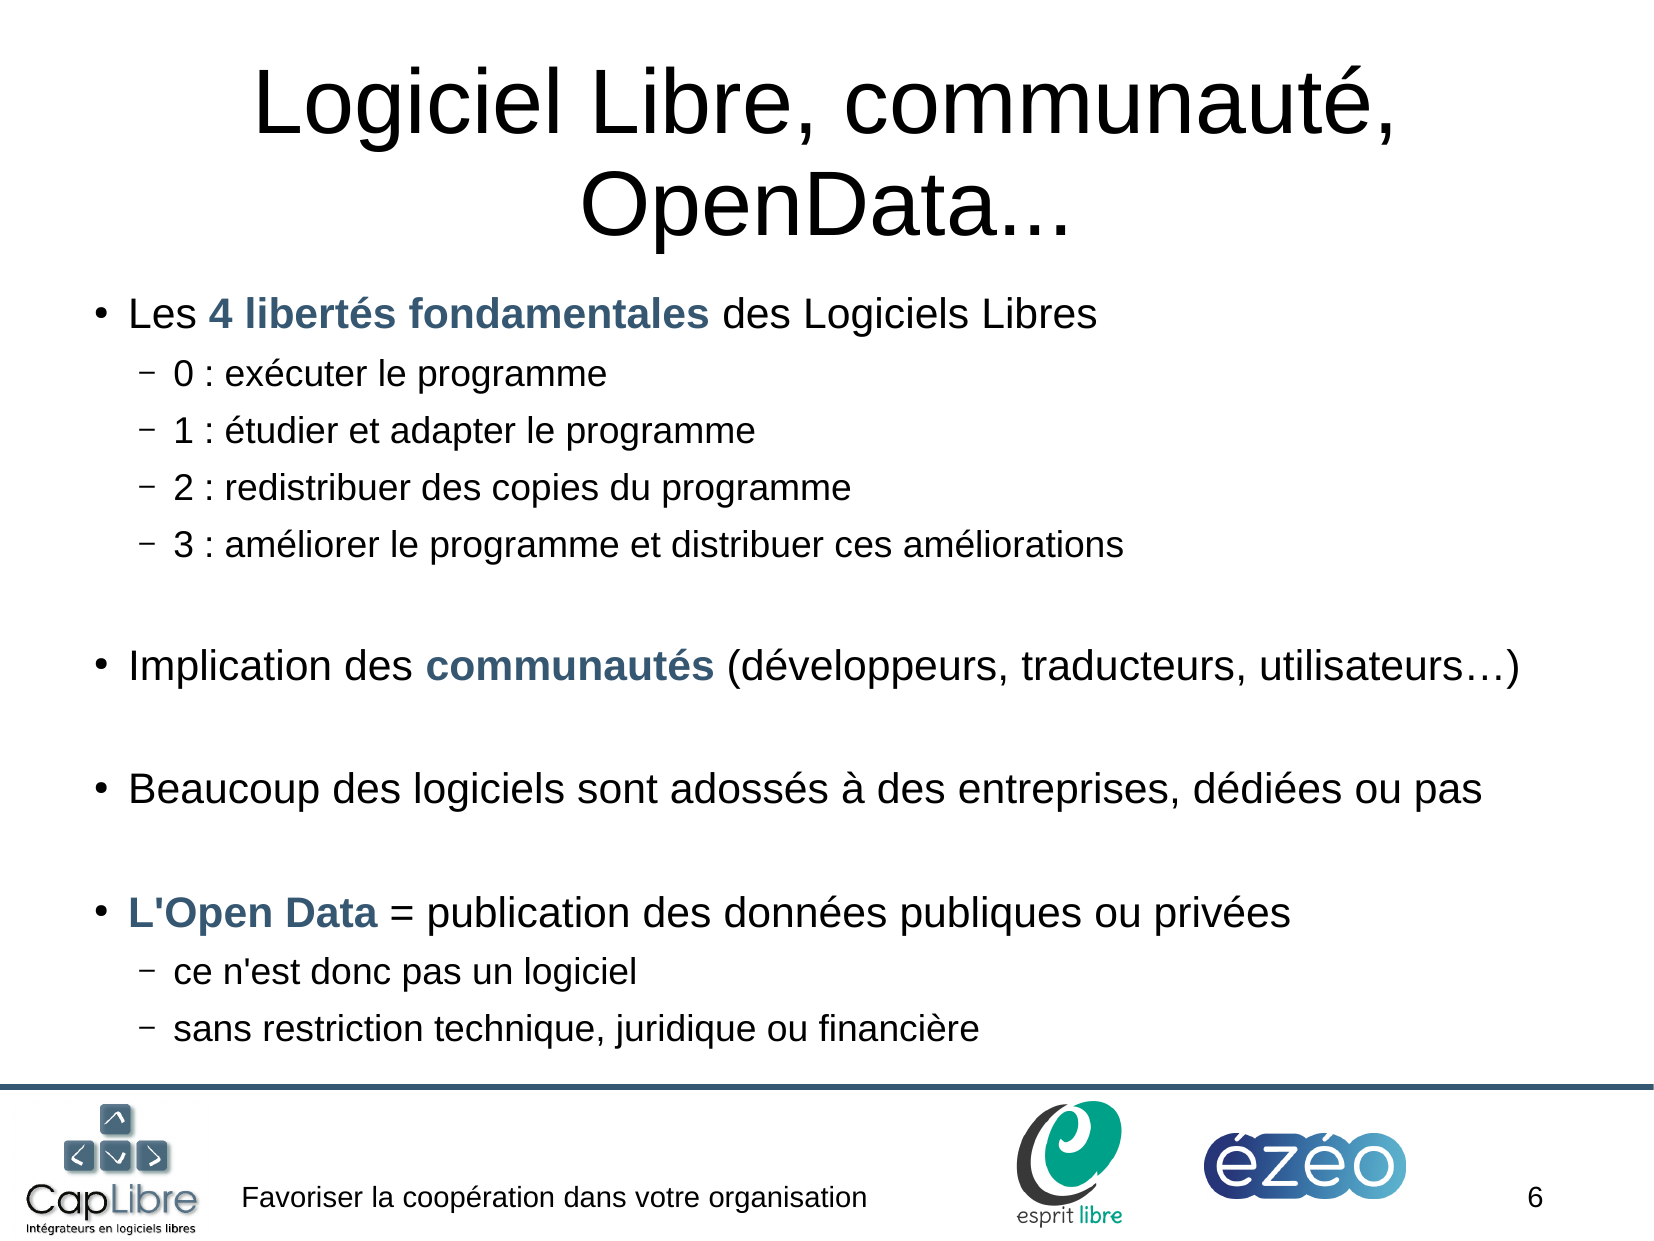

Logiciel Libre, communauté, OpenData...
# Les 4 libertés fondamentales des Logiciels Libres
0 : exécuter le programme
1 : étudier et adapter le programme
2 : redistribuer des copies du programme
3 : améliorer le programme et distribuer ces améliorations
Implication des communautés (développeurs, traducteurs, utilisateurs…)
Beaucoup des logiciels sont adossés à des entreprises, dédiées ou pas
L'Open Data = publication des données publiques ou privées
ce n'est donc pas un logiciel
sans restriction technique, juridique ou financière
Favoriser la coopération dans votre organisation